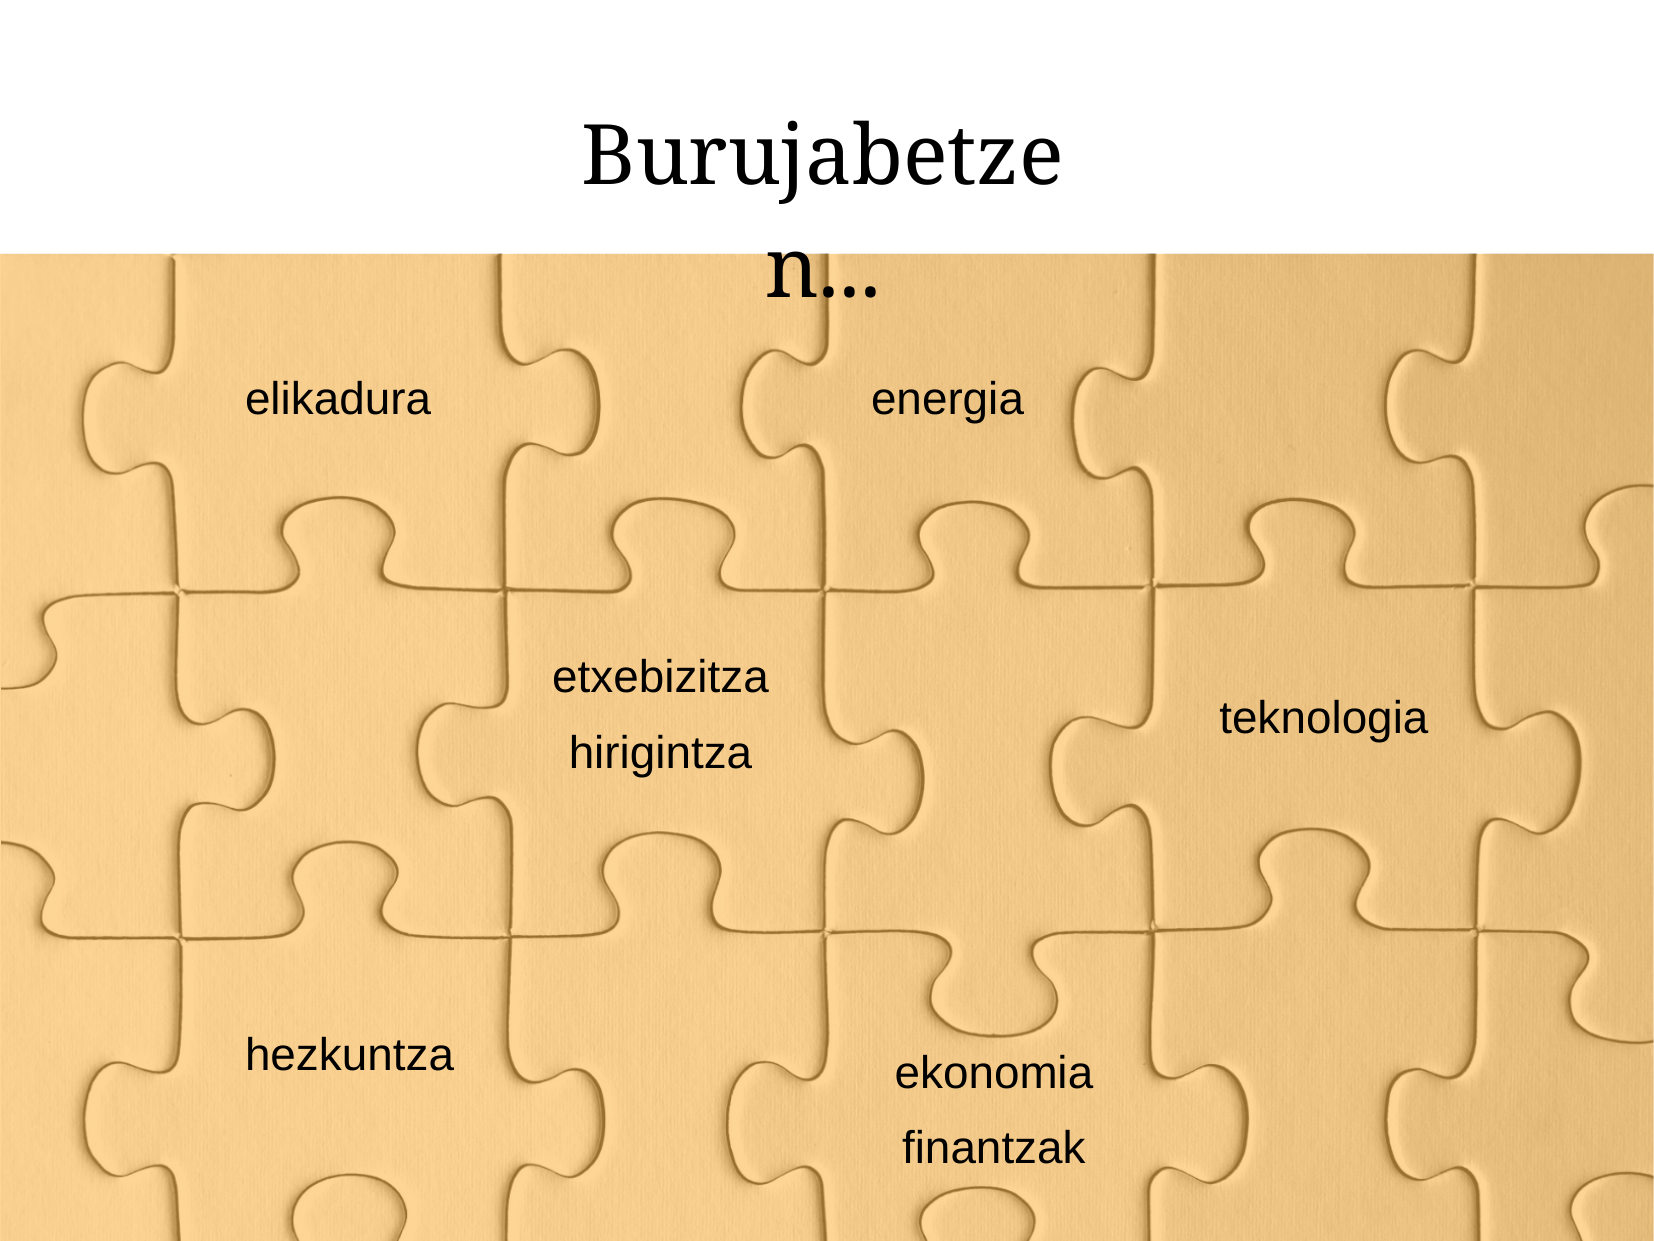

Burujabetzen...
elikadura
energia
etxebizitza
hirigintza
teknologia
hezkuntza
ekonomia
finantzak